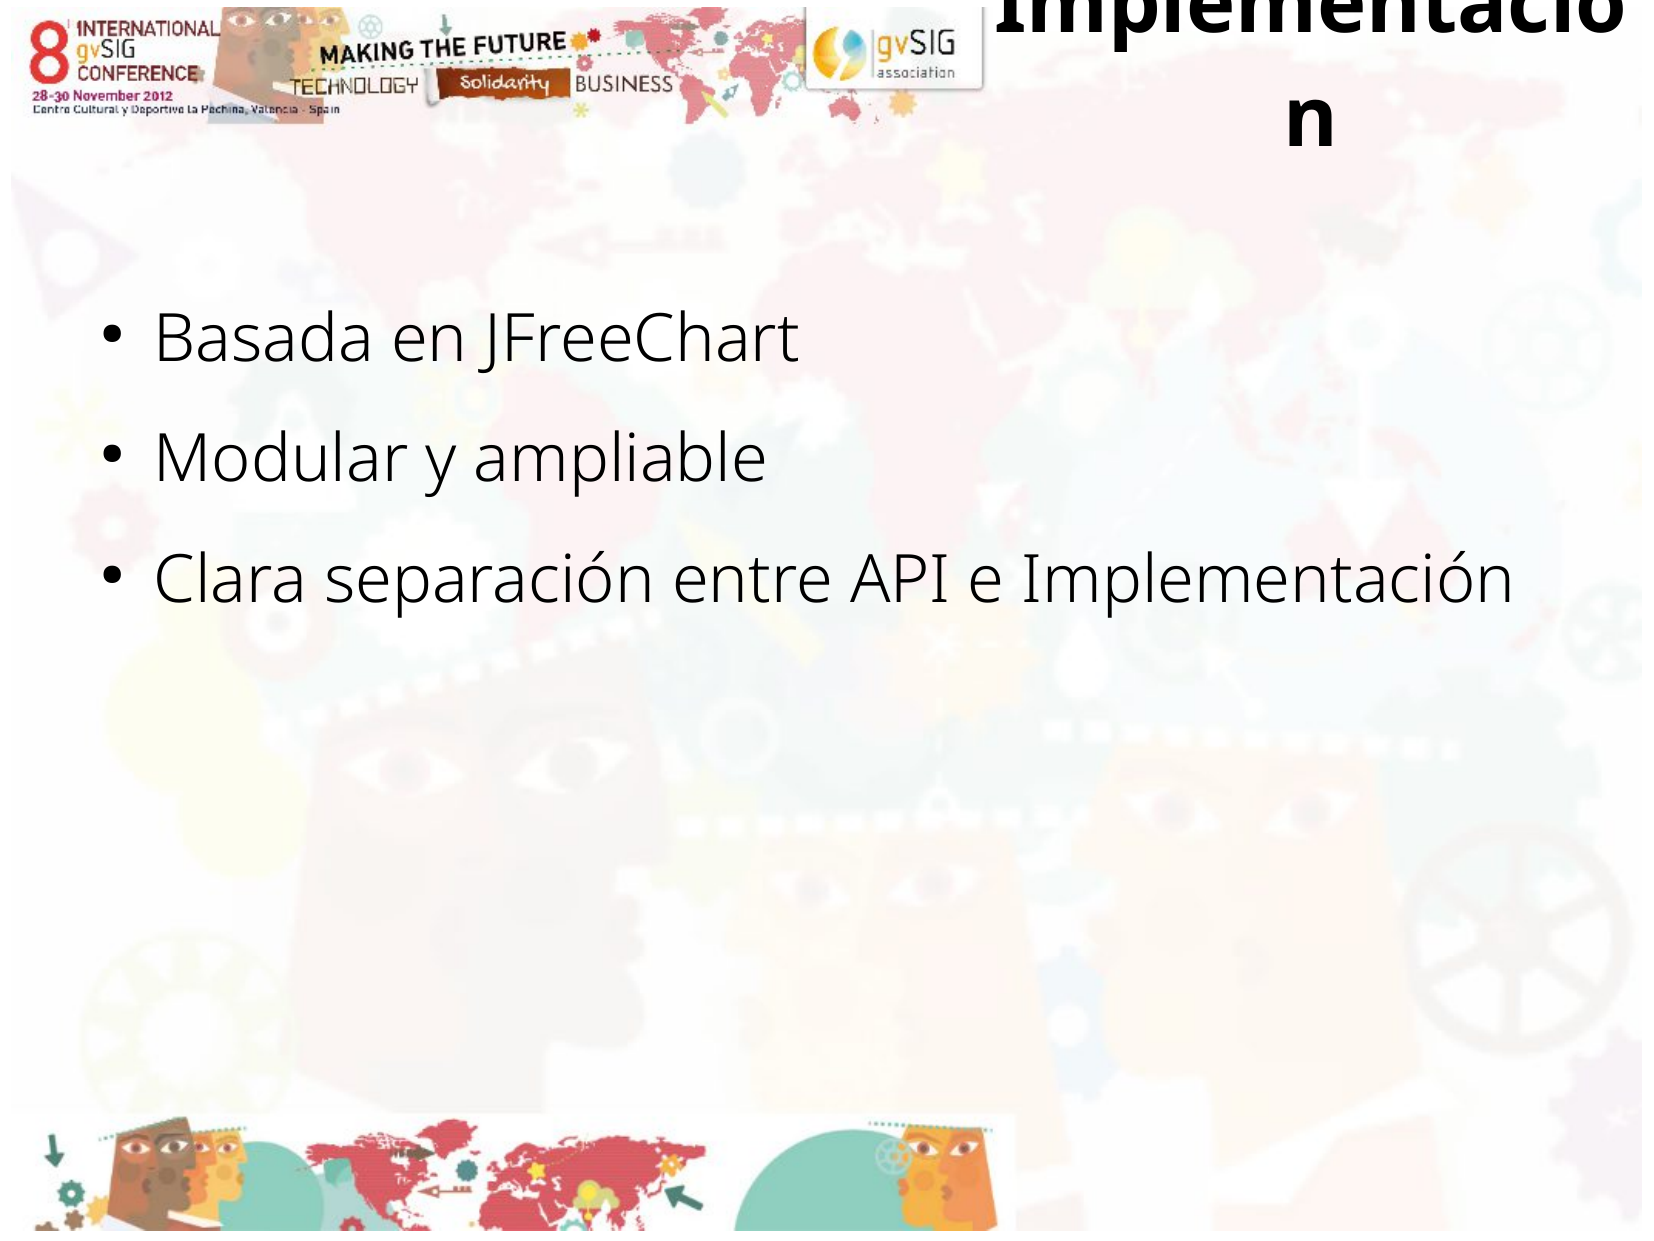

# Implementación
Basada en JFreeChart
Modular y ampliable
Clara separación entre API e Implementación